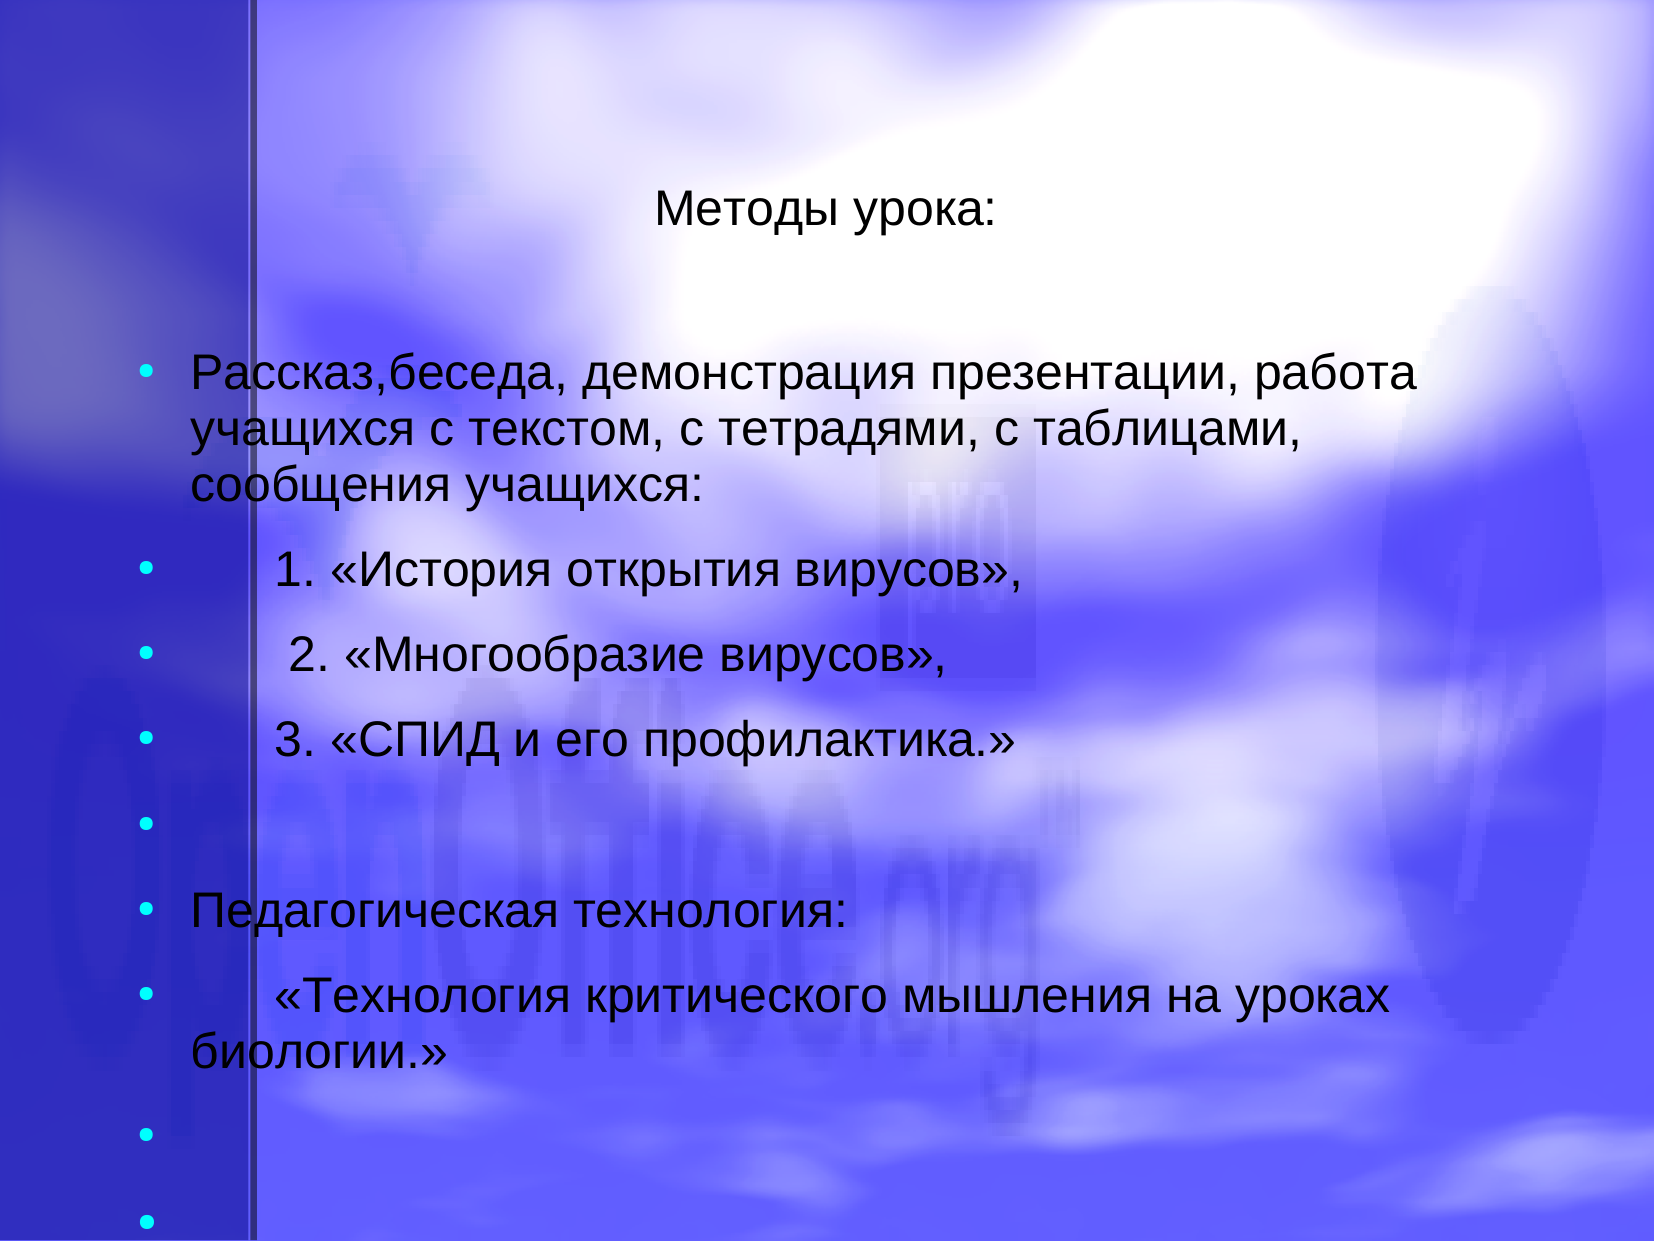

# Методы урока:
Рассказ,беседа, демонстрация презентации, работа учащихся с текстом, с тетрадями, с таблицами, сообщения учащихся:
 1. «История открытия вирусов»,
 2. «Многообразие вирусов»,
 3. «СПИД и его профилактика.»
Педагогическая технология:
 «Технология критического мышления на уроках биологии.»